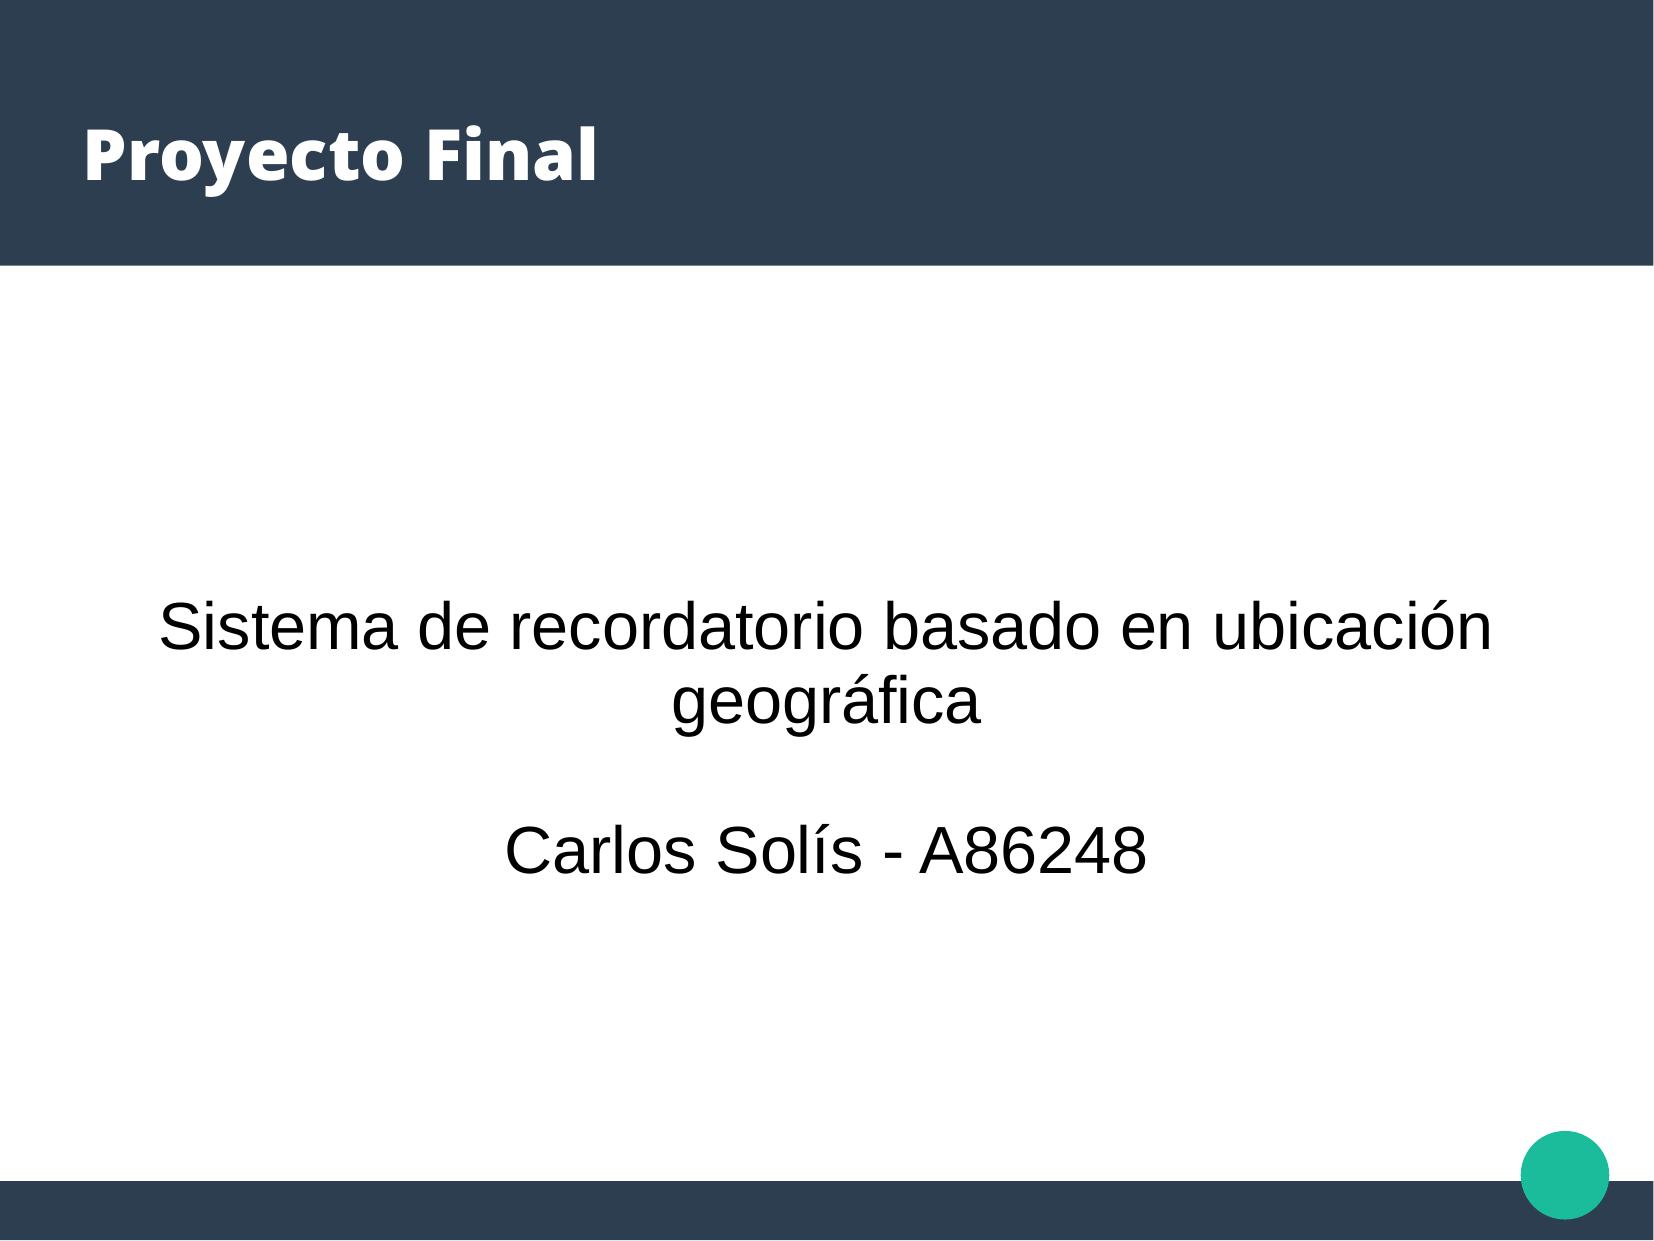

# Proyecto Final
Sistema de recordatorio basado en ubicación geográfica
Carlos Solís - A86248